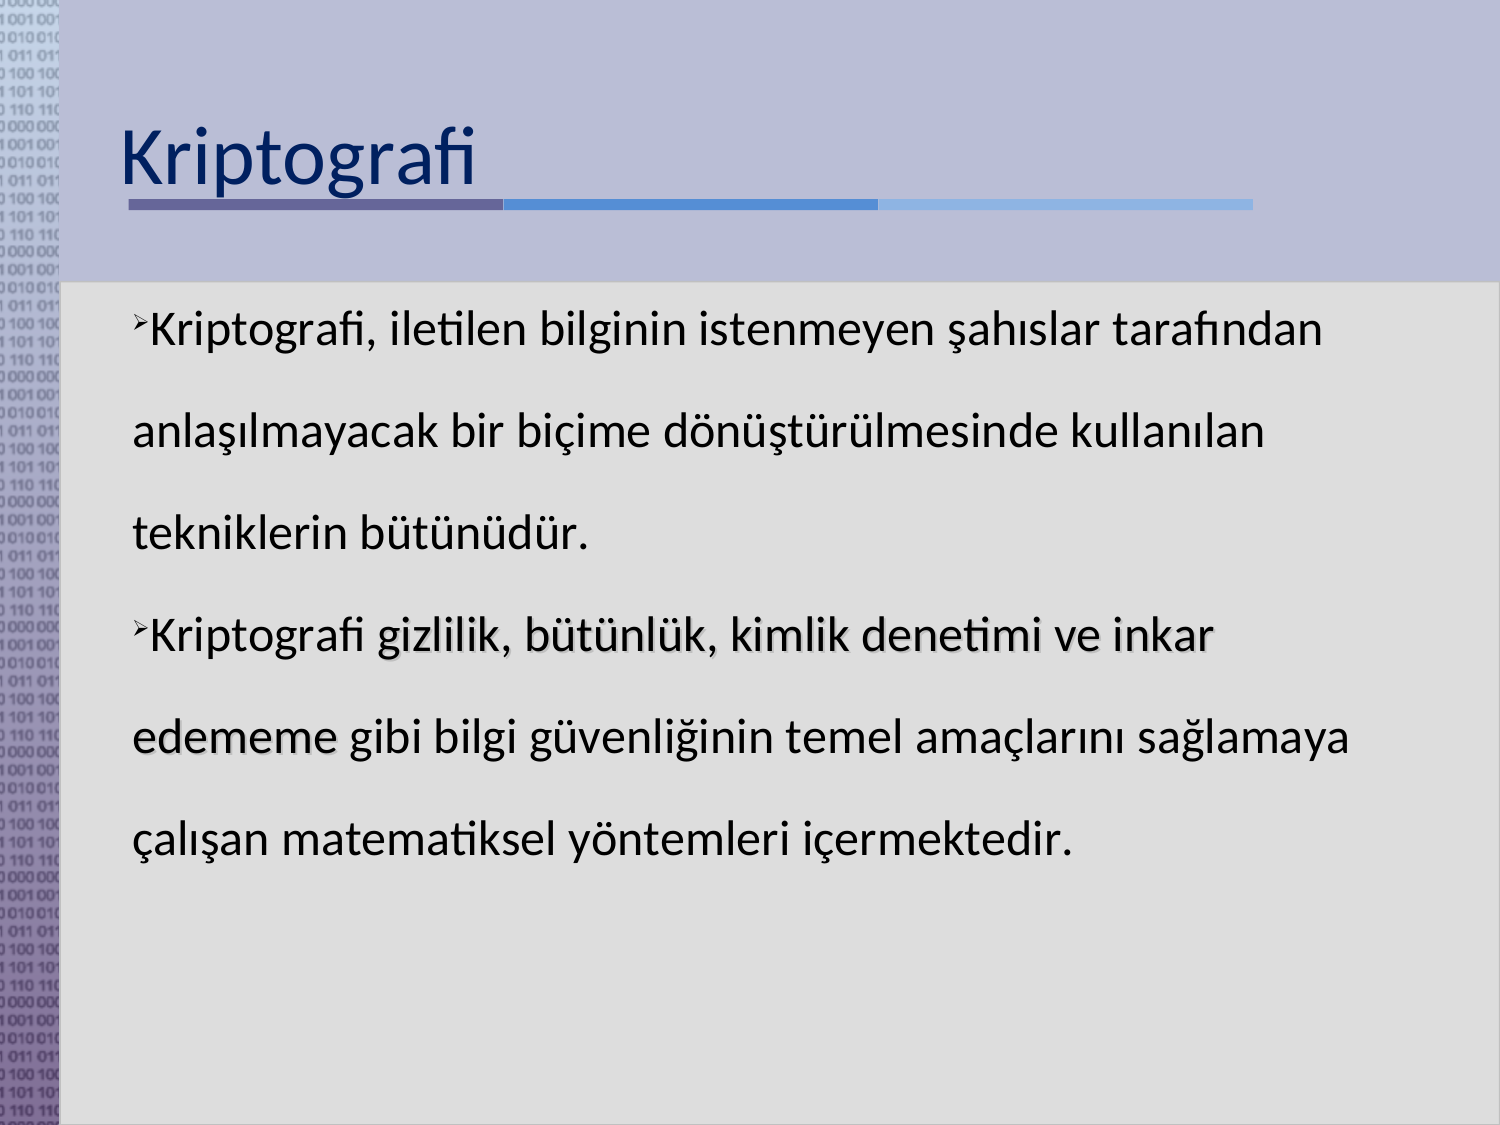

Kriptografi
Kriptografi, iletilen bilginin istenmeyen şahıslar tarafından anlaşılmayacak bir biçime dönüştürülmesinde kullanılan tekniklerin bütünüdür.
Kriptografi gizlilik, bütünlük, kimlik denetimi ve inkar edememe gibi bilgi güvenliğinin temel amaçlarını sağlamaya çalışan matematiksel yöntemleri içermektedir.